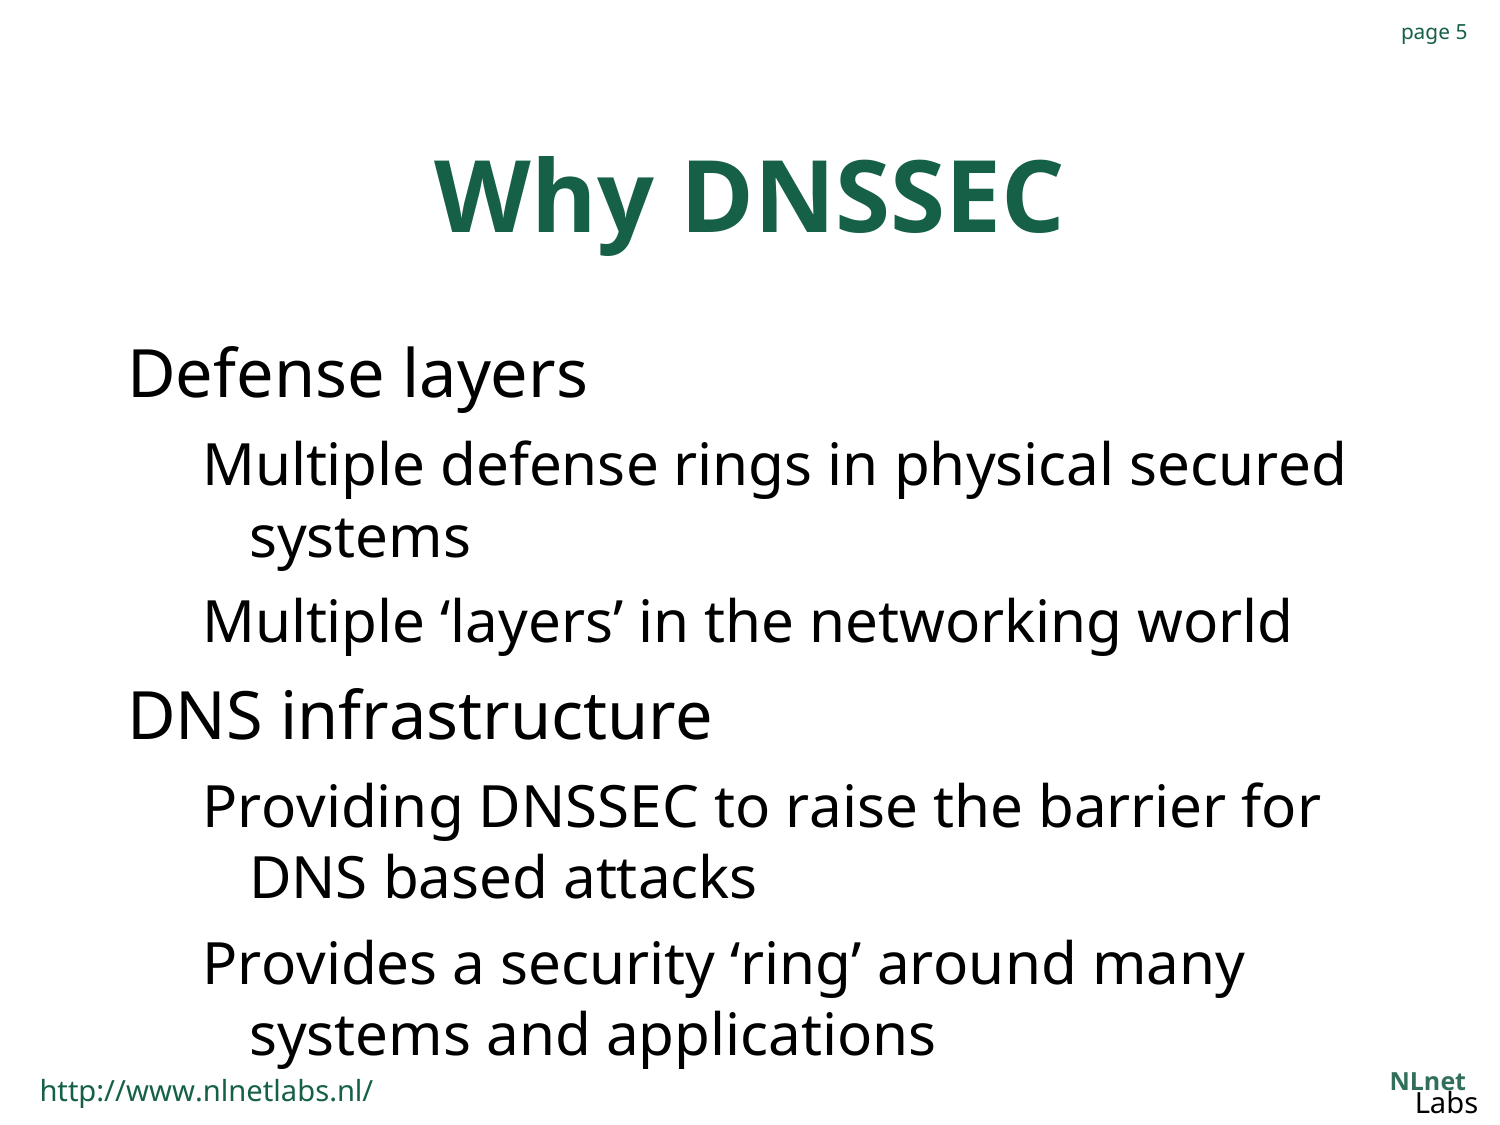

# Why DNSSEC
Defense layers
Multiple defense rings in physical secured systems
Multiple ‘layers’ in the networking world
DNS infrastructure
Providing DNSSEC to raise the barrier for DNS based attacks
Provides a security ‘ring’ around many systems and applications